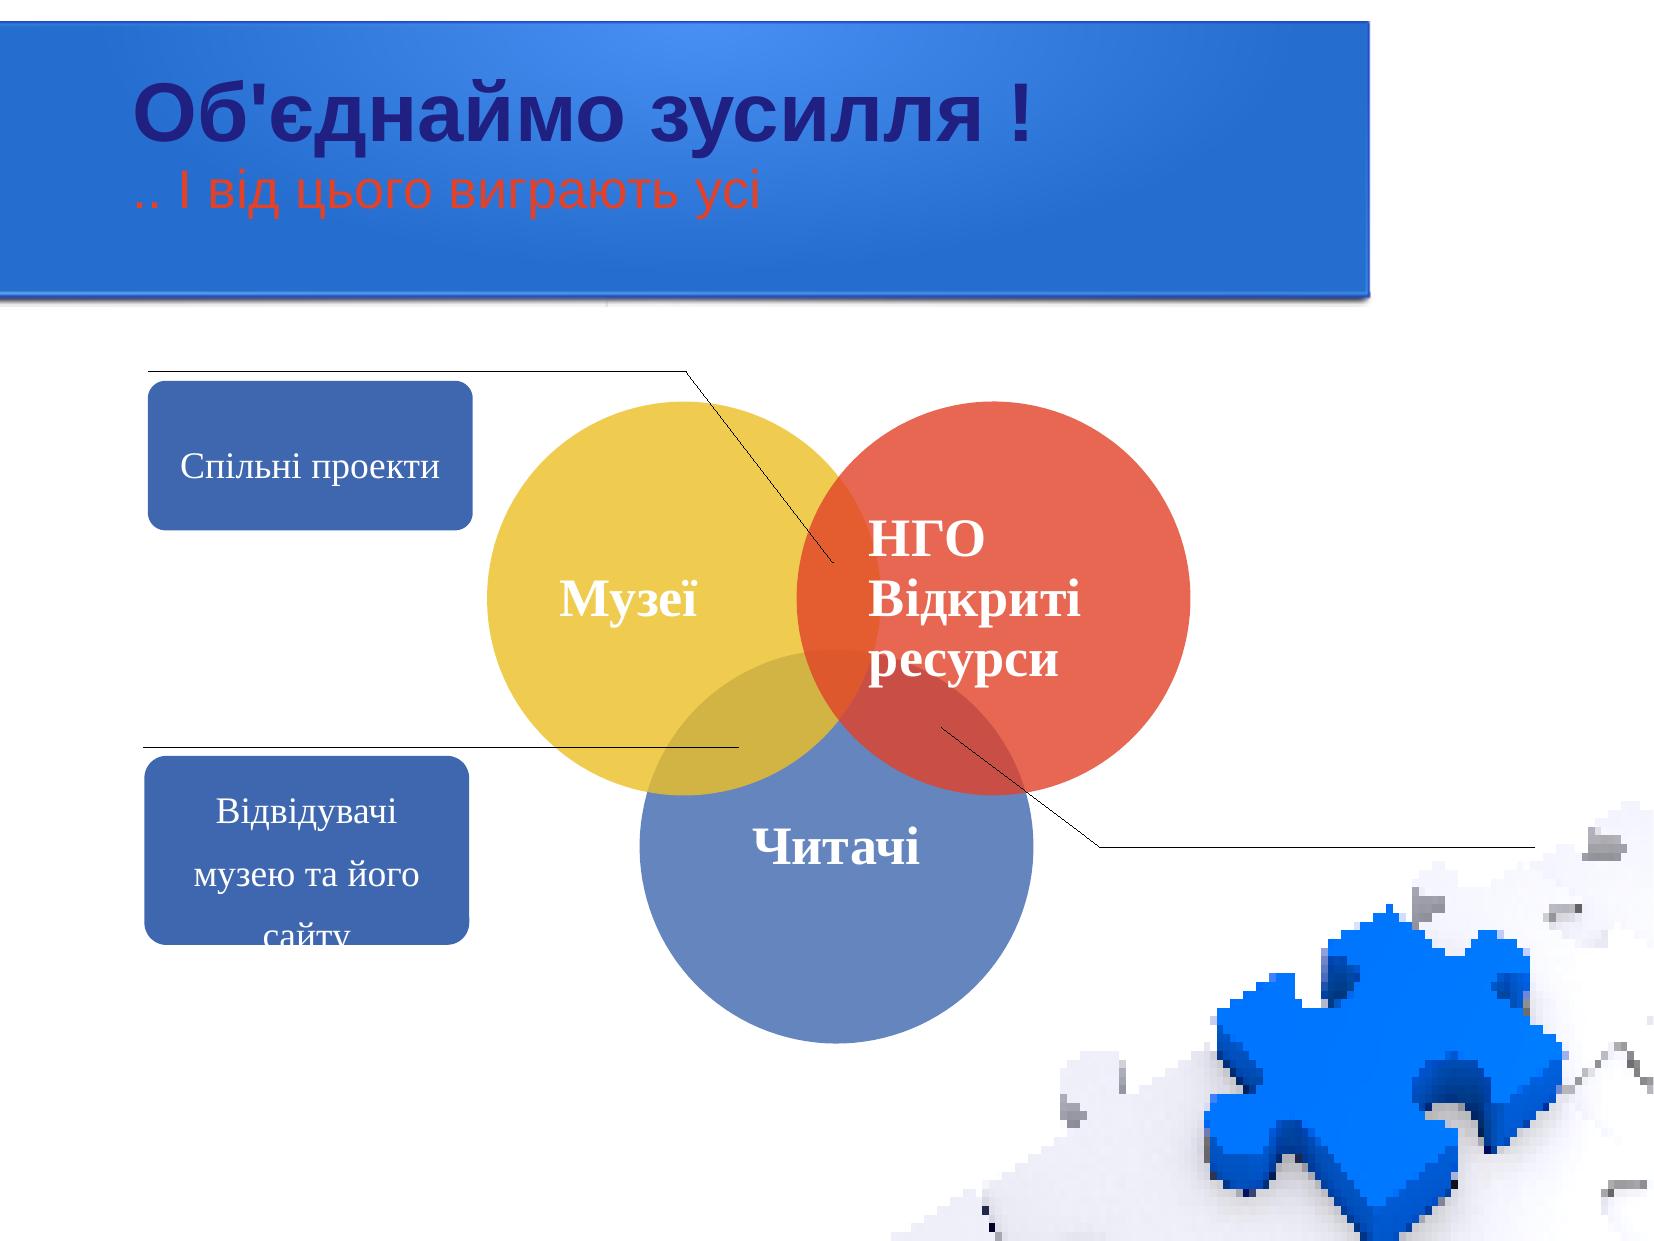

Об'єднаймо зусилля !
.. І від цього виграють усі
Спільні проекти
НГО Відкриті ресурси
Музеї
Читачі
Відвідувачі музею та його сайту